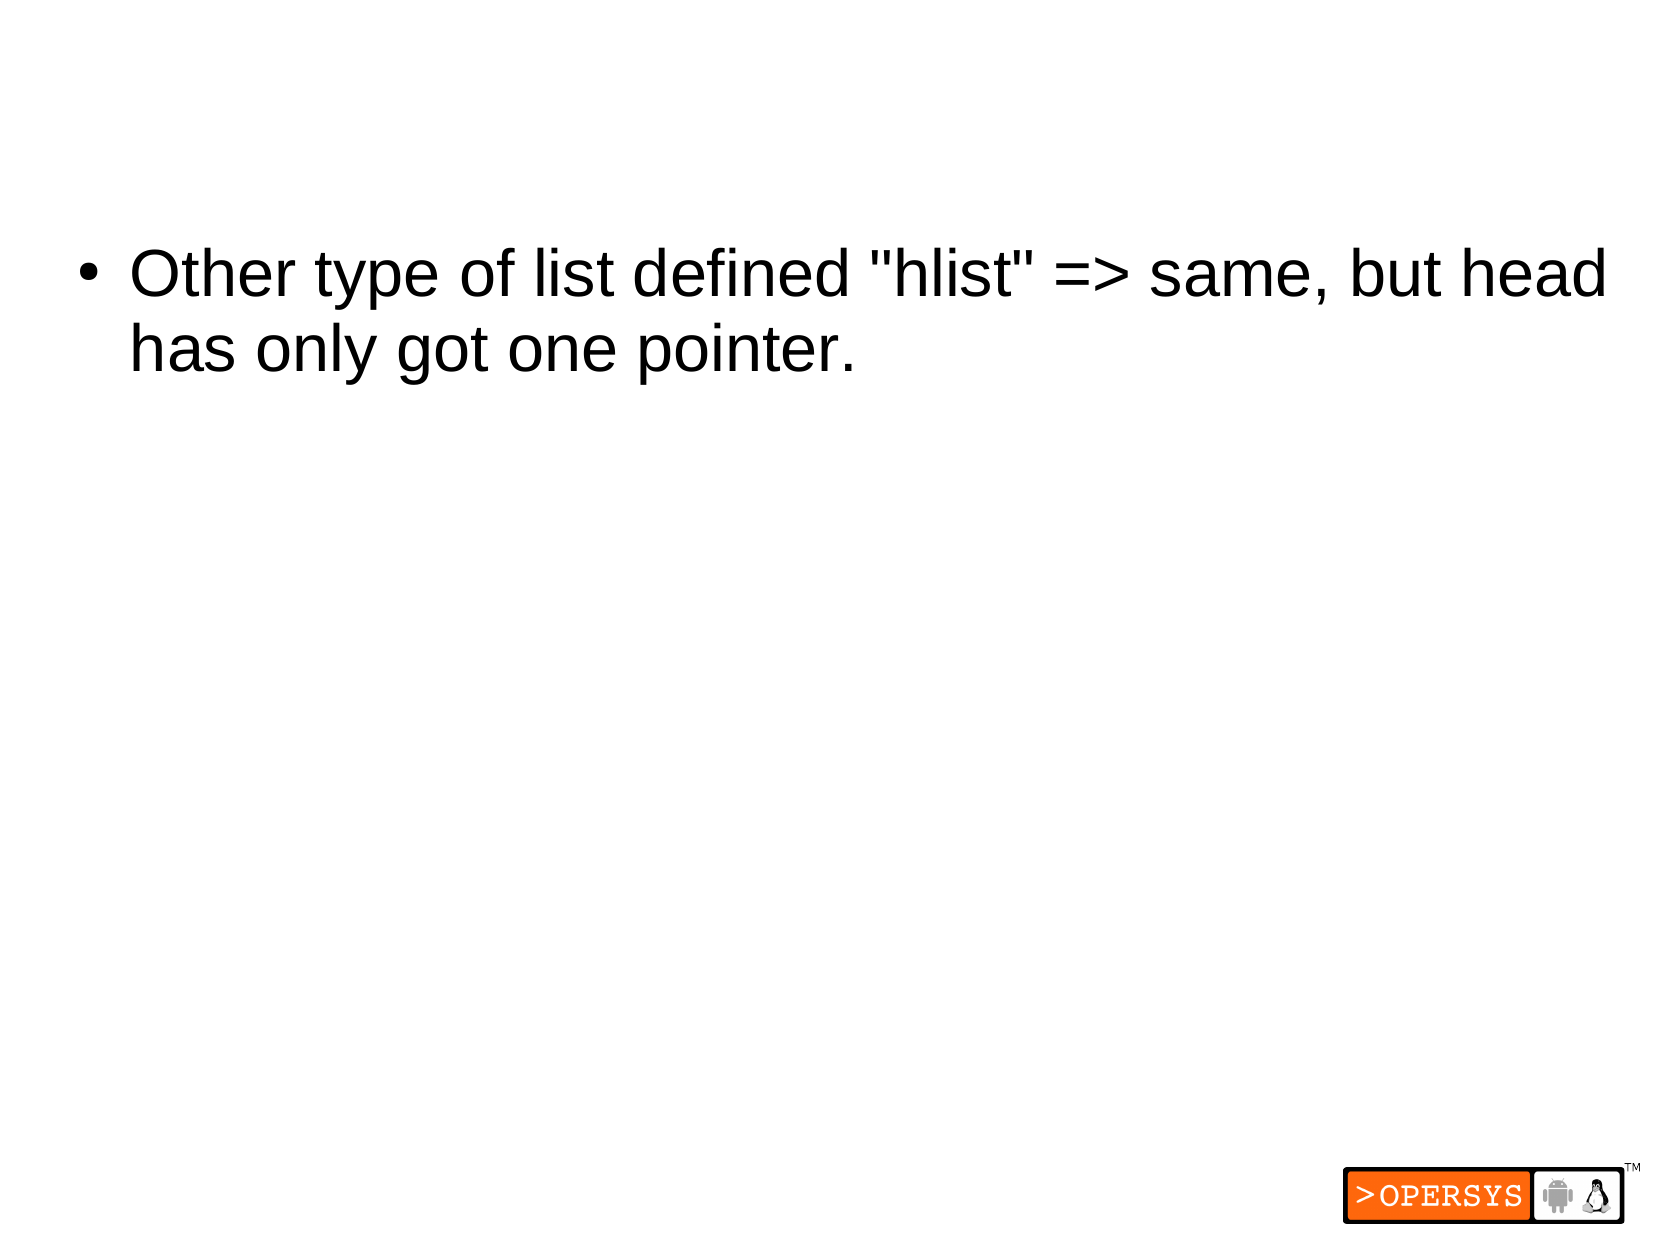

# Other type of list defined "hlist" => same, but head has only got one pointer.